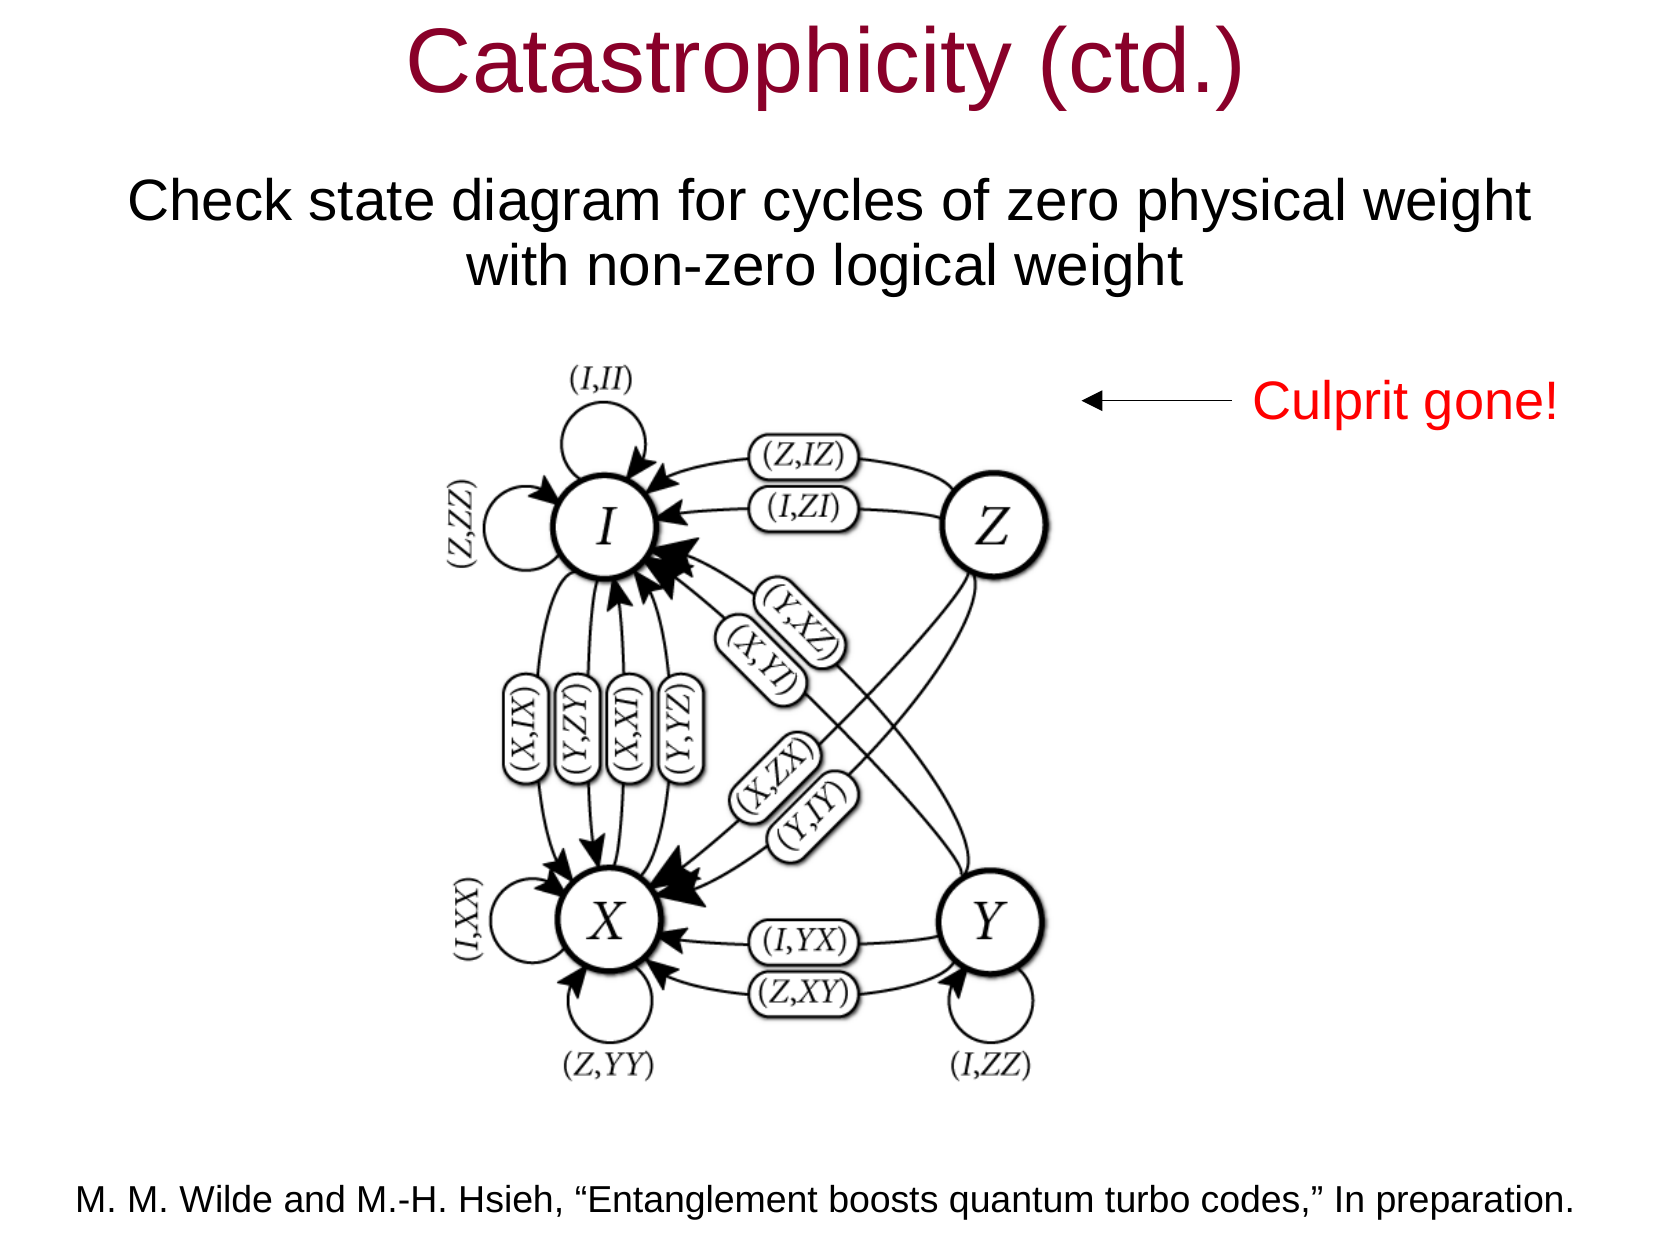

# Catastrophicity (ctd.)
Check state diagram for cycles of zero physical weight
with non-zero logical weight
Culprit gone!
M. M. Wilde and M.-H. Hsieh, “Entanglement boosts quantum turbo codes,” In preparation.